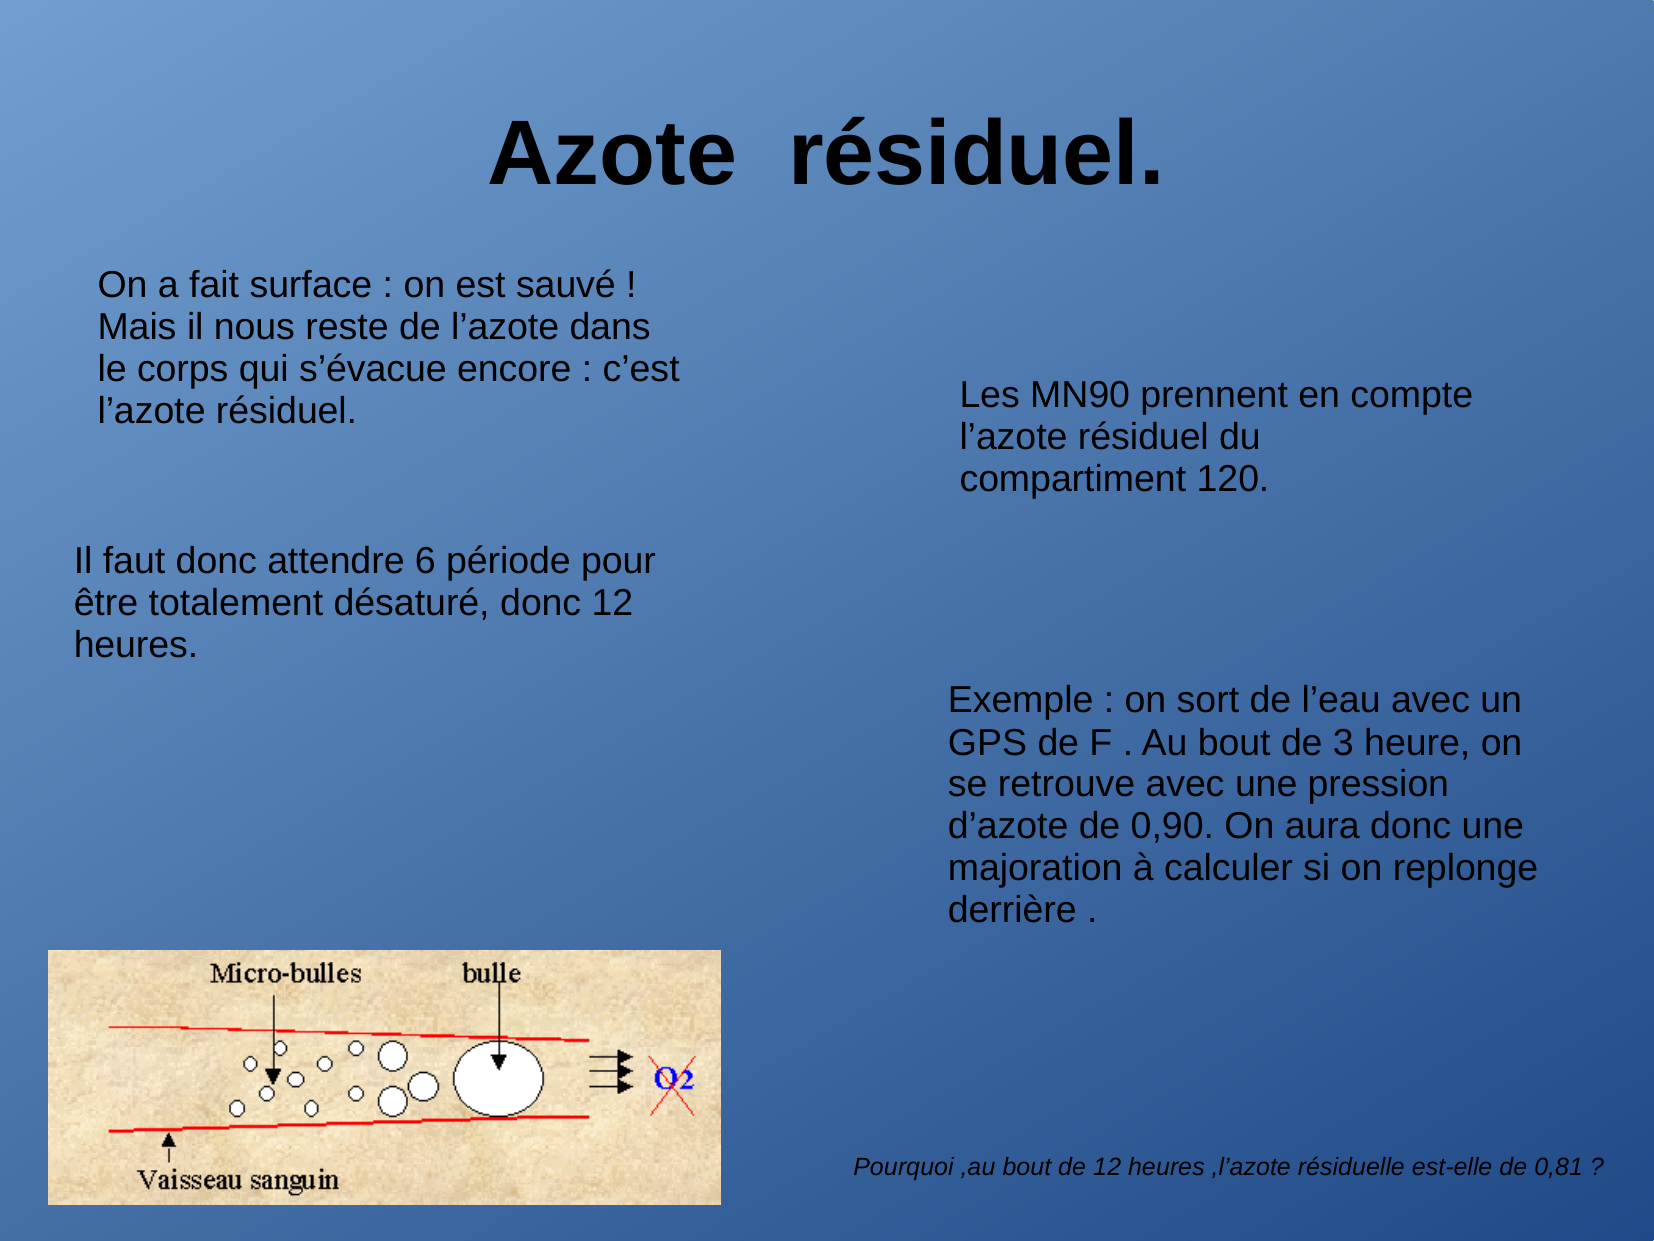

# Azote résiduel.
On a fait surface : on est sauvé ! Mais il nous reste de l’azote dans le corps qui s’évacue encore : c’est l’azote résiduel.
Les MN90 prennent en compte l’azote résiduel du compartiment 120.
Il faut donc attendre 6 période pour être totalement désaturé, donc 12 heures.
Exemple : on sort de l’eau avec un GPS de F . Au bout de 3 heure, on se retrouve avec une pression d’azote de 0,90. On aura donc une majoration à calculer si on replonge derrière .
Pourquoi ,au bout de 12 heures ,l’azote résiduelle est-elle de 0,81 ?